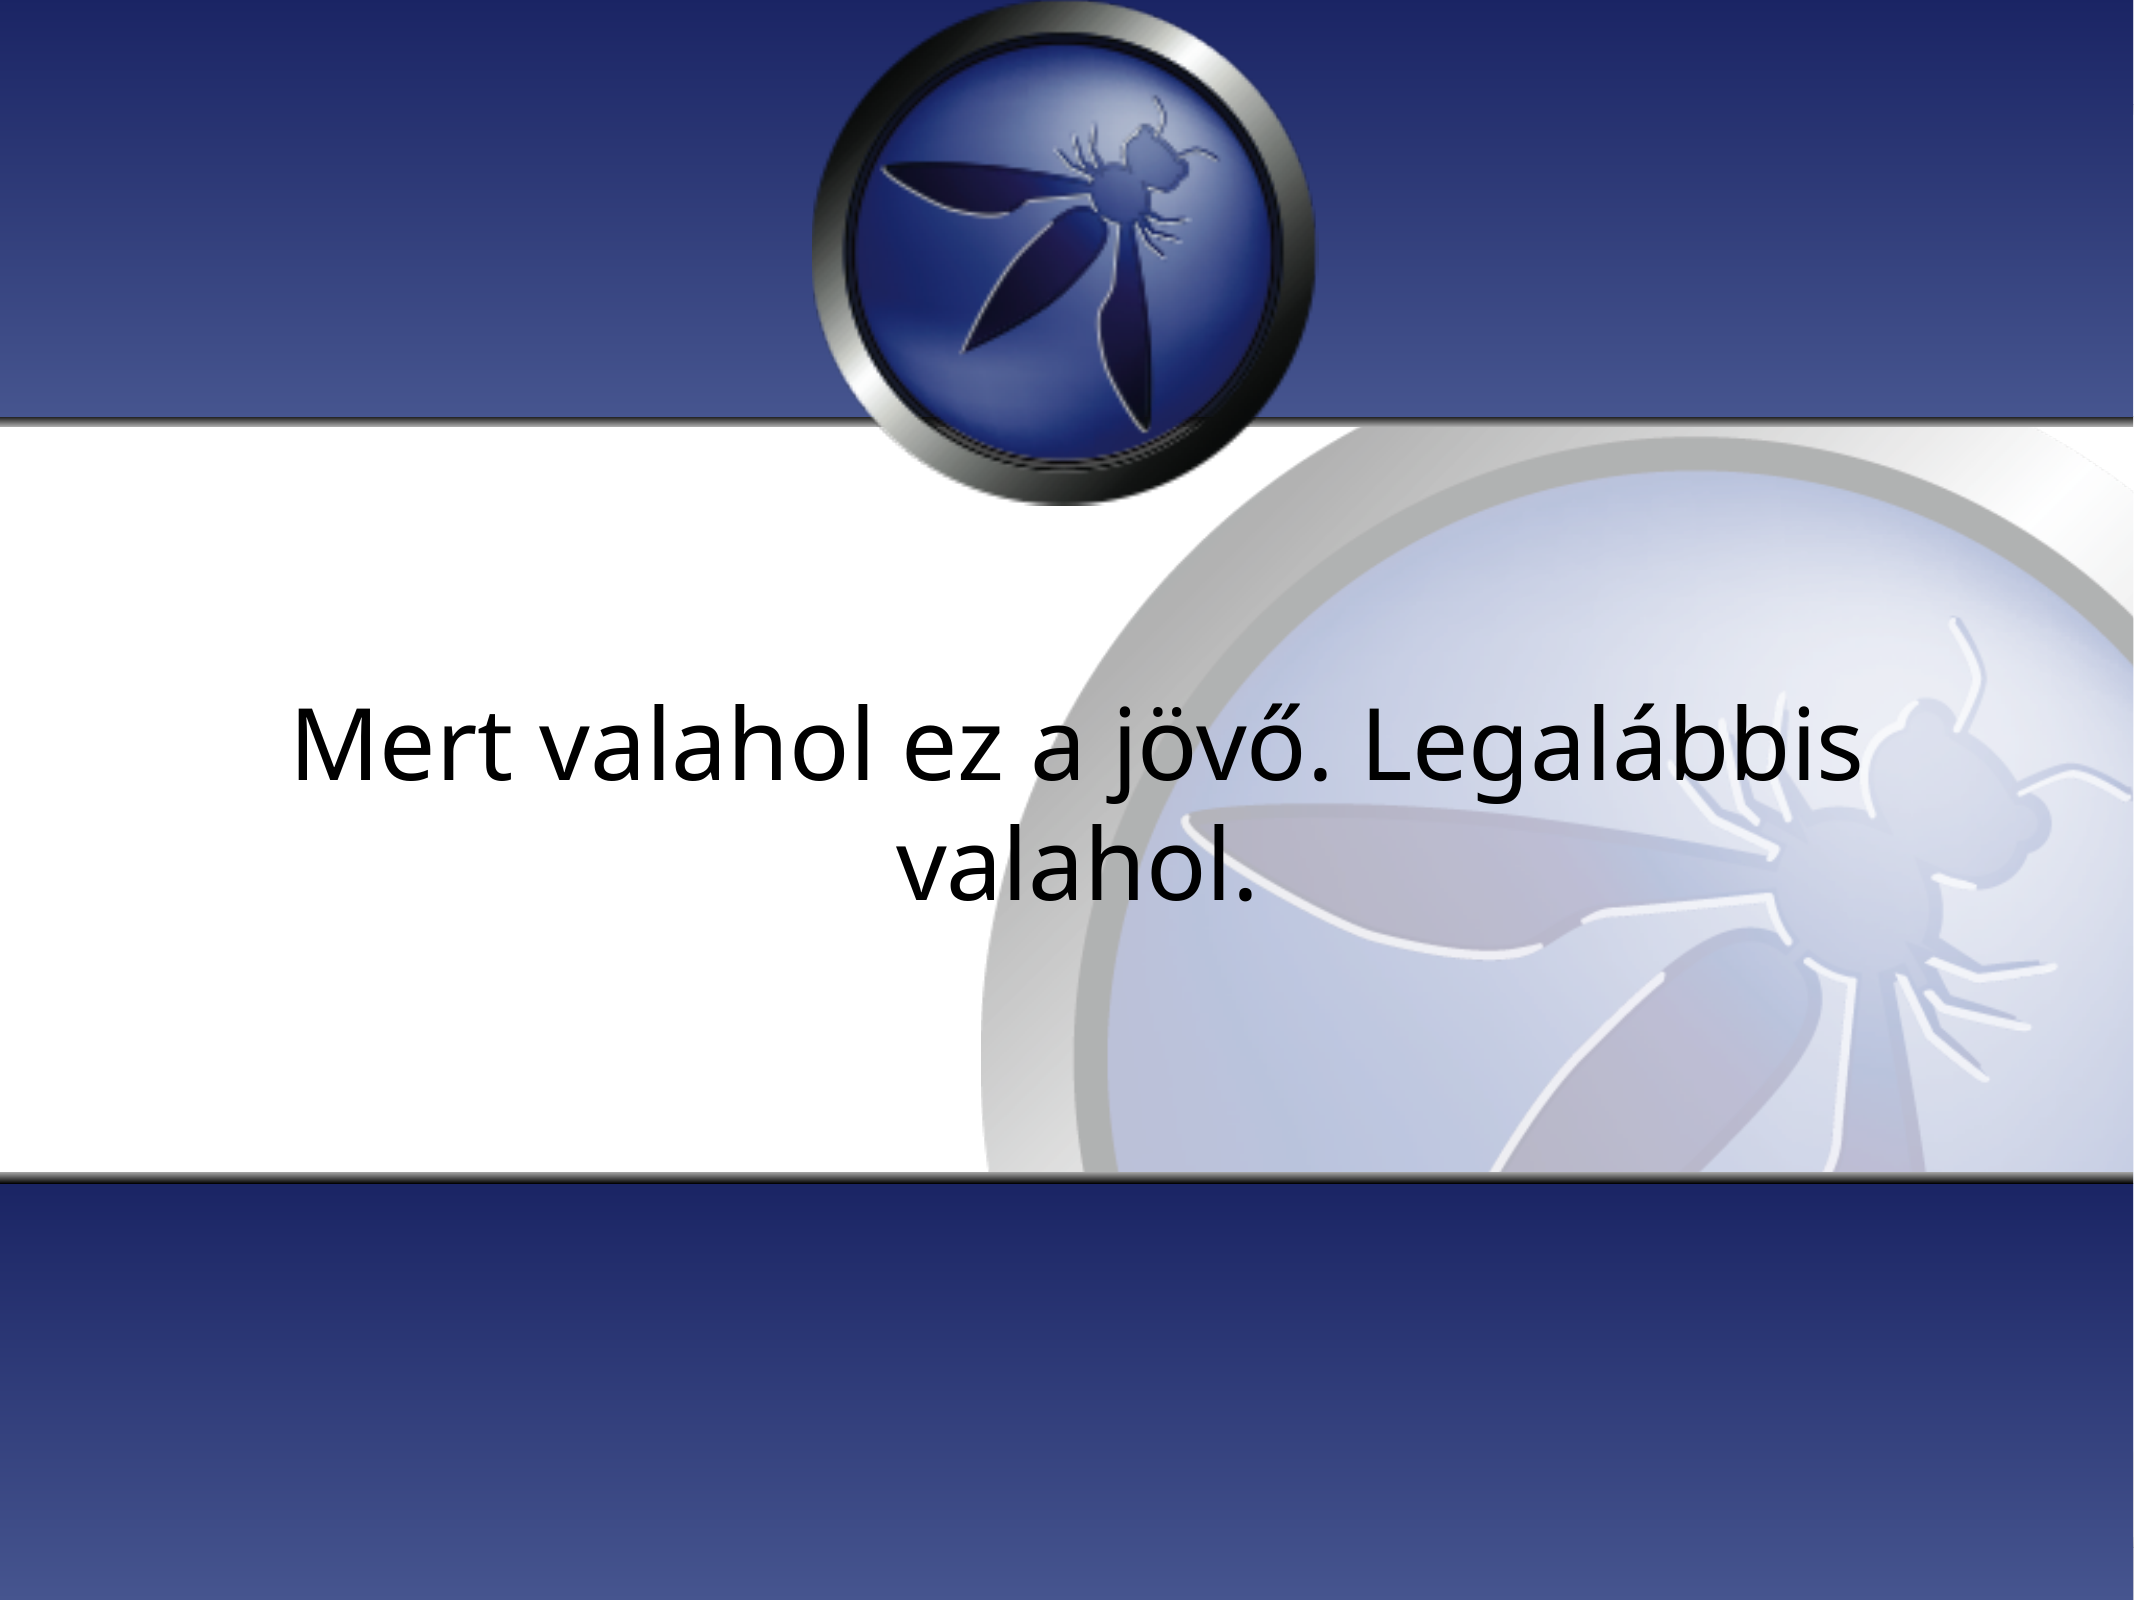

# Mert valahol ez a jövő. Legalábbis valahol.